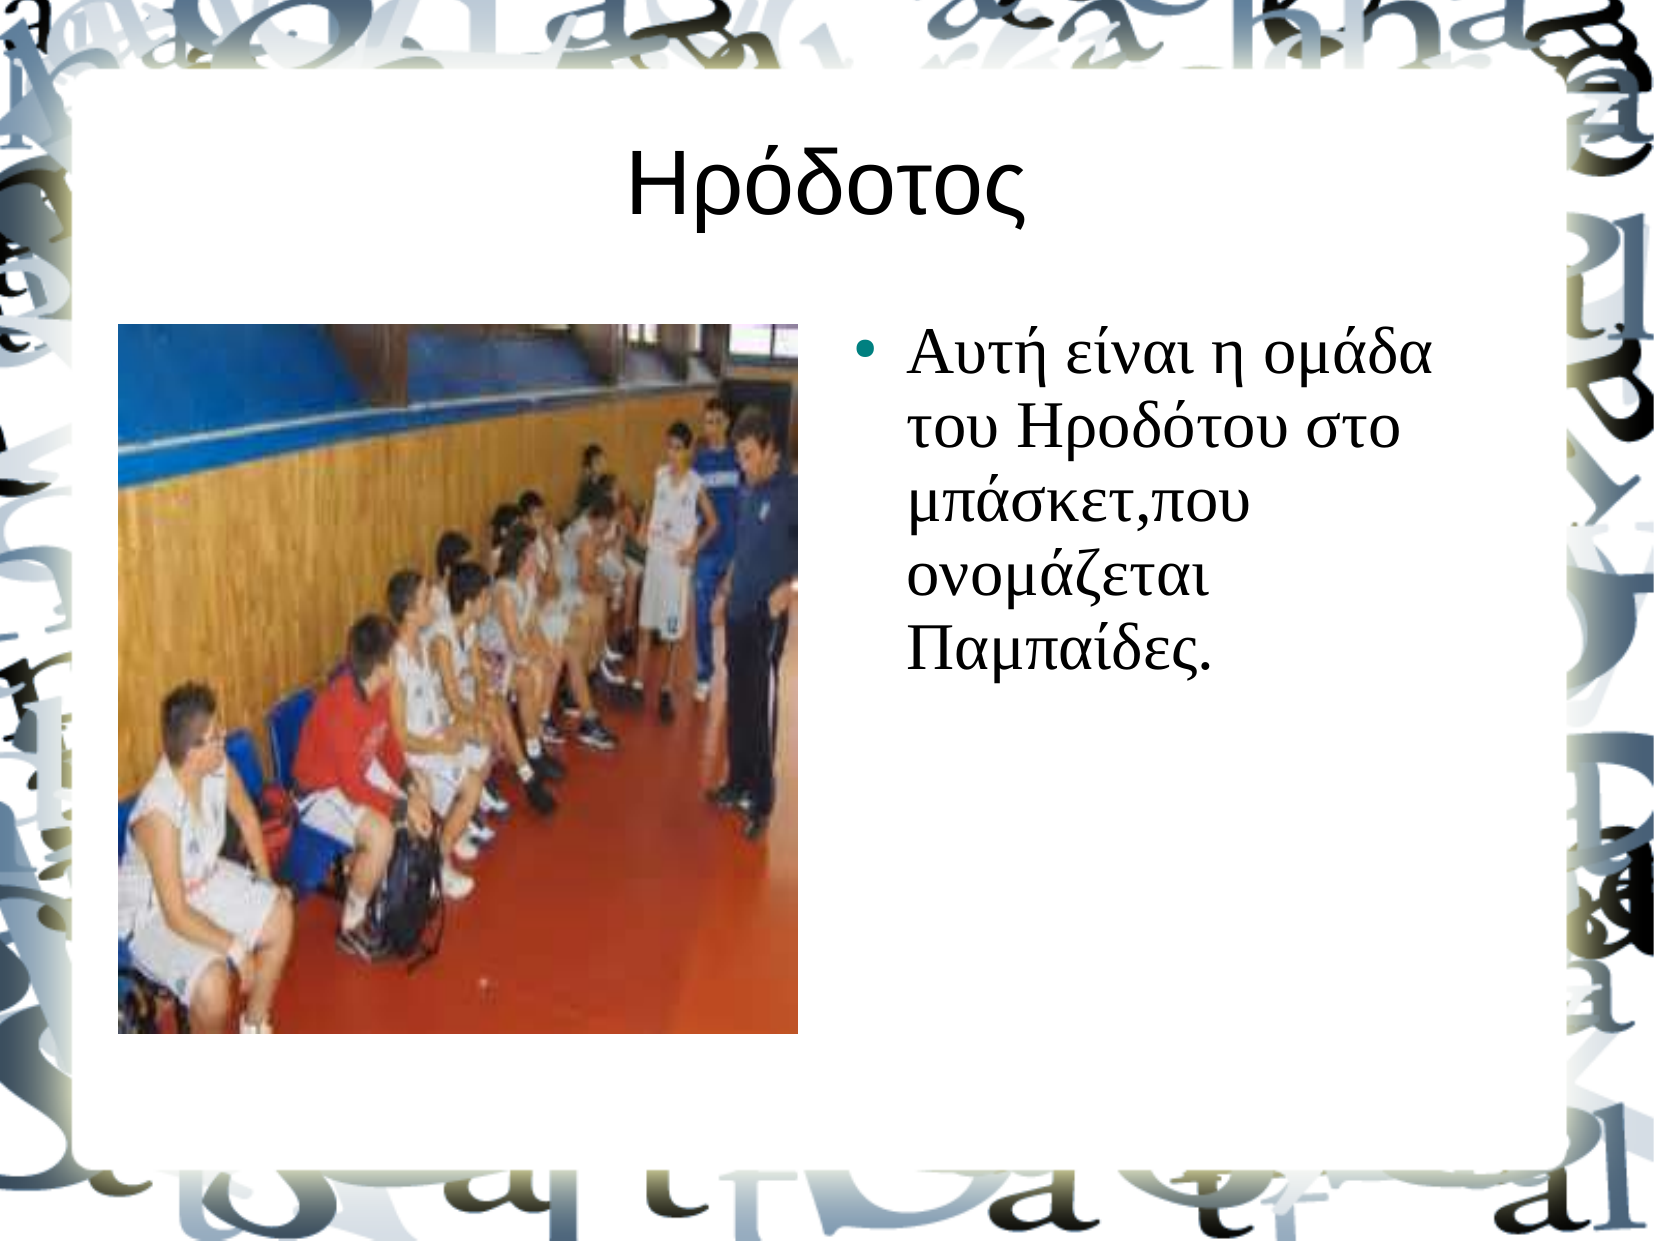

# Hρόδοτος
Αυτή είναι η ομάδα του Ηροδότου στο μπάσκετ,που ονομάζεται Παμπαίδες.